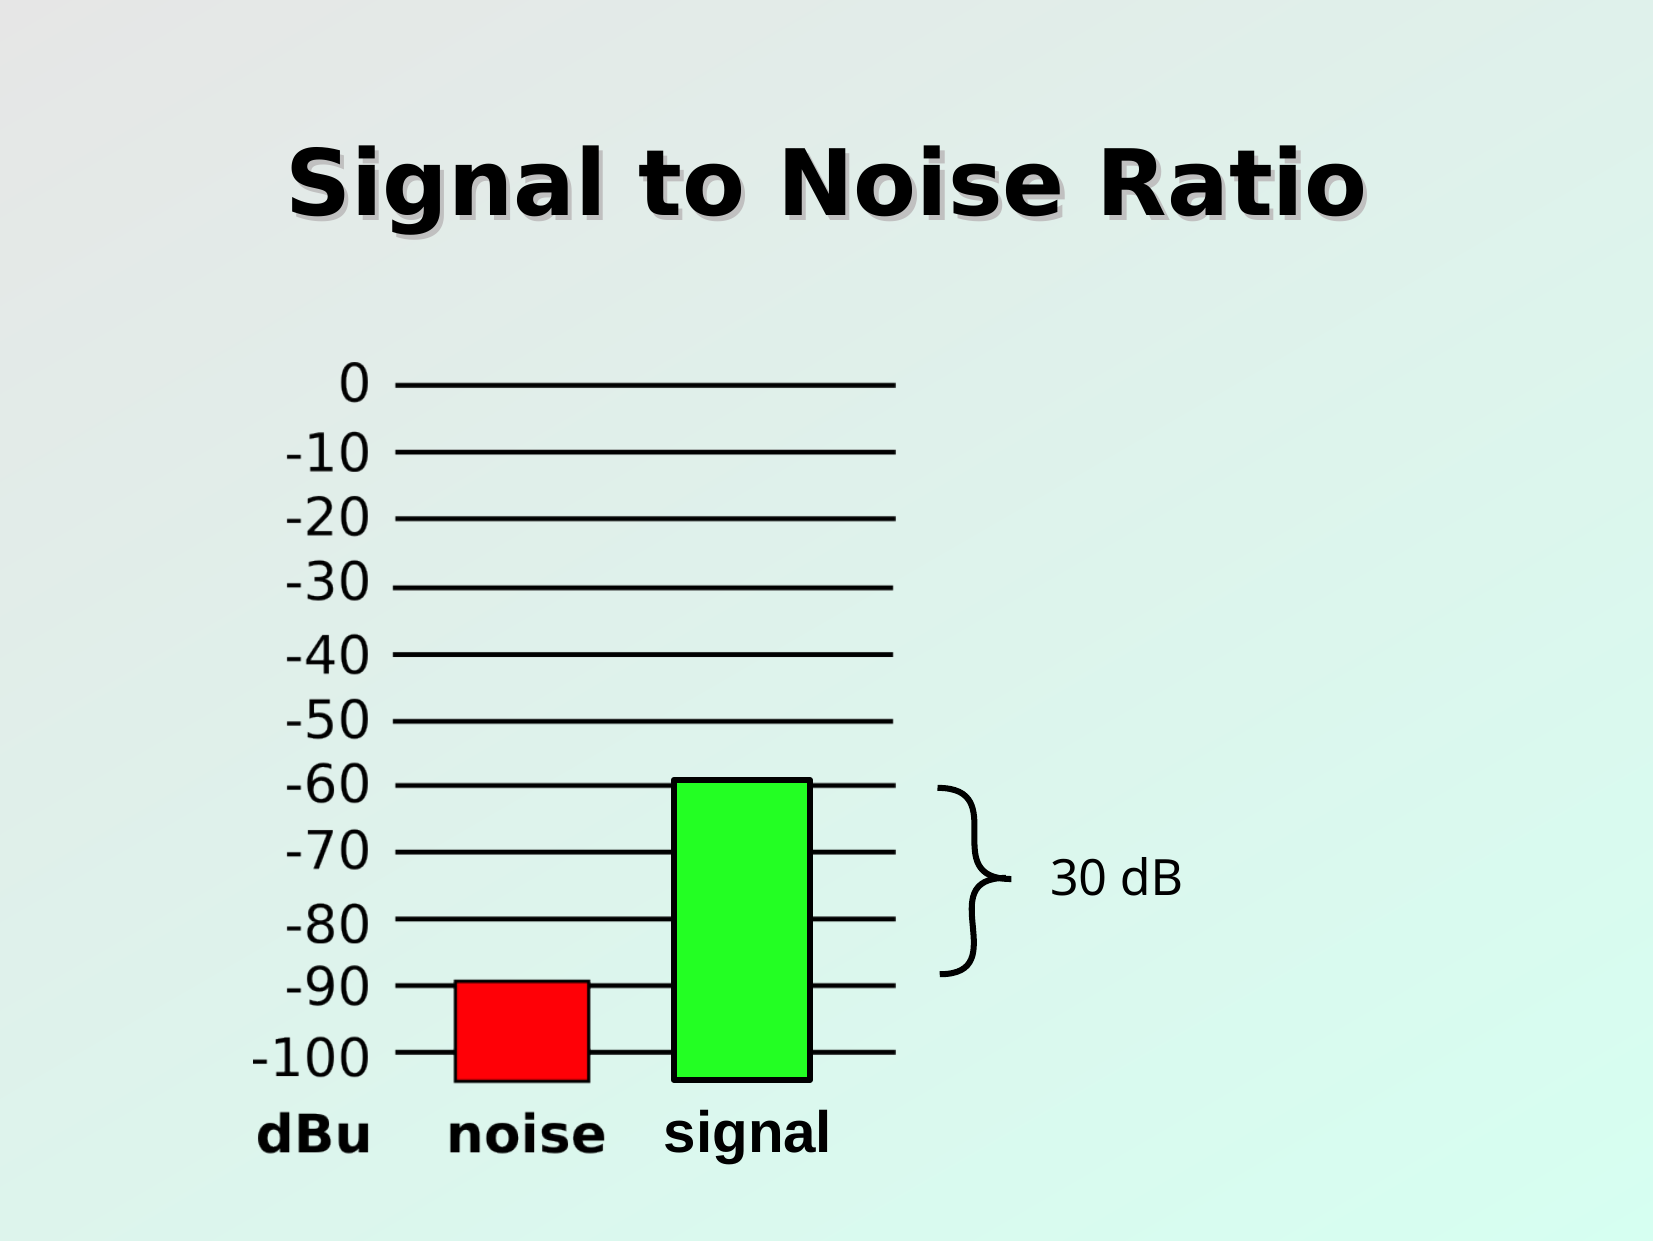

# Signal to Noise Ratio
30 dB
signal